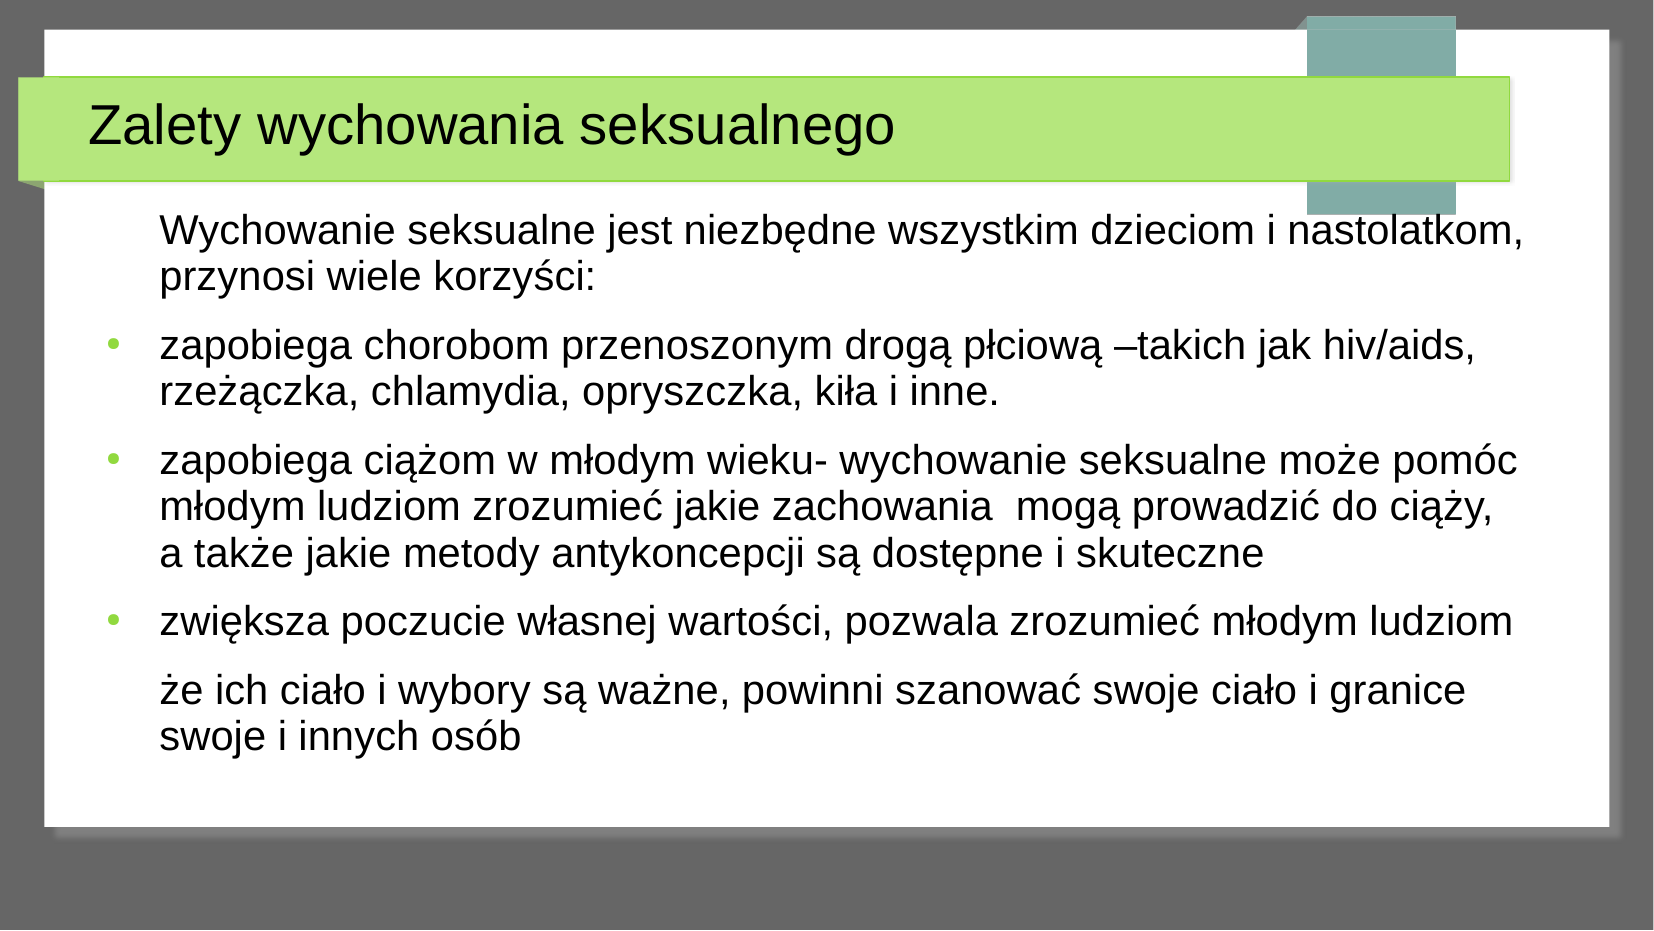

# Zalety wychowania seksualnego
Wychowanie seksualne jest niezbędne wszystkim dzieciom i nastolatkom, przynosi wiele korzyści:
zapobiega chorobom przenoszonym drogą płciową –takich jak hiv/aids, rzeżączka, chlamydia, opryszczka, kiła i inne.
zapobiega ciążom w młodym wieku- wychowanie seksualne może pomóc młodym ludziom zrozumieć jakie zachowania mogą prowadzić do ciąży,
a także jakie metody antykoncepcji są dostępne i skuteczne
zwiększa poczucie własnej wartości, pozwala zrozumieć młodym ludziom
że ich ciało i wybory są ważne, powinni szanować swoje ciało i granice swoje i innych osób